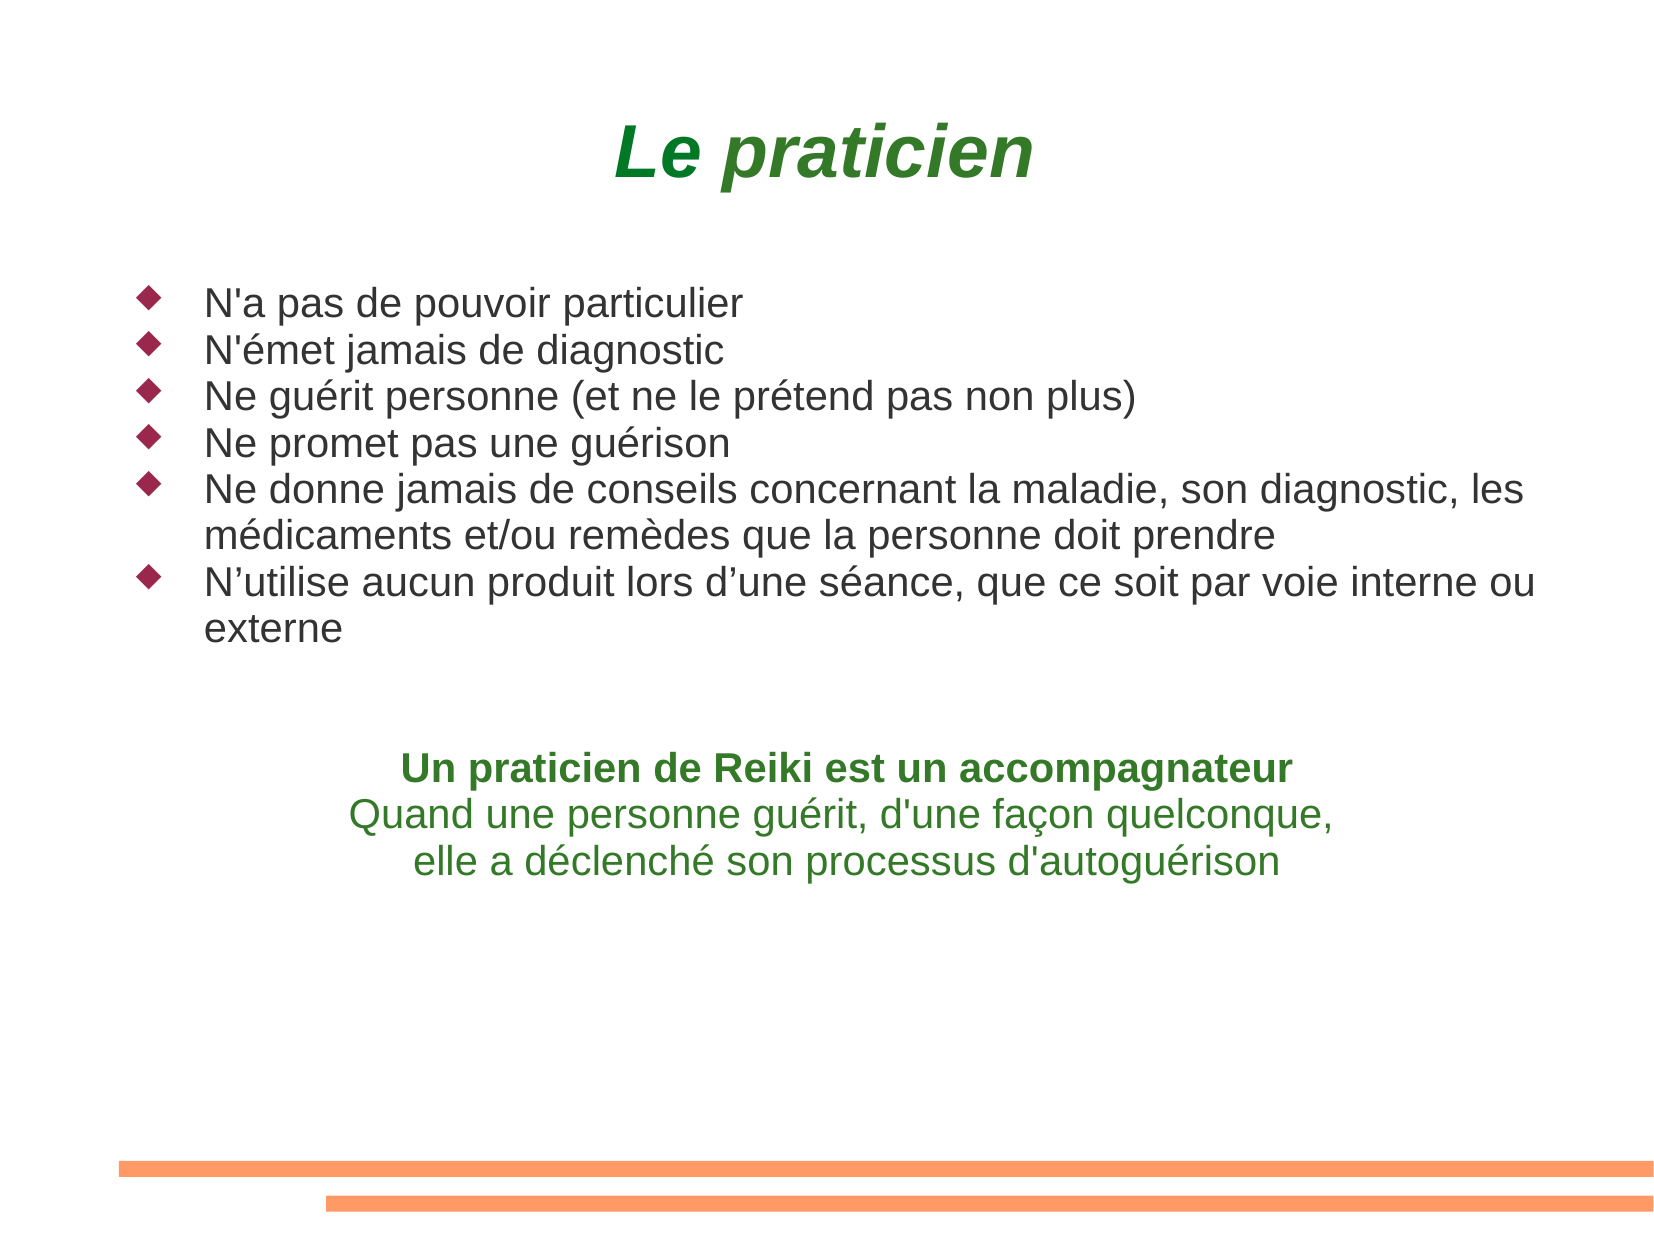

Le praticien
N'a pas de pouvoir particulier
N'émet jamais de diagnostic
Ne guérit personne (et ne le prétend pas non plus)
Ne promet pas une guérison
Ne donne jamais de conseils concernant la maladie, son diagnostic, les médicaments et/ou remèdes que la personne doit prendre
N’utilise aucun produit lors d’une séance, que ce soit par voie interne ou externe
Un praticien de Reiki est un accompagnateur
Quand une personne guérit, d'une façon quelconque,
elle a déclenché son processus d'autoguérison